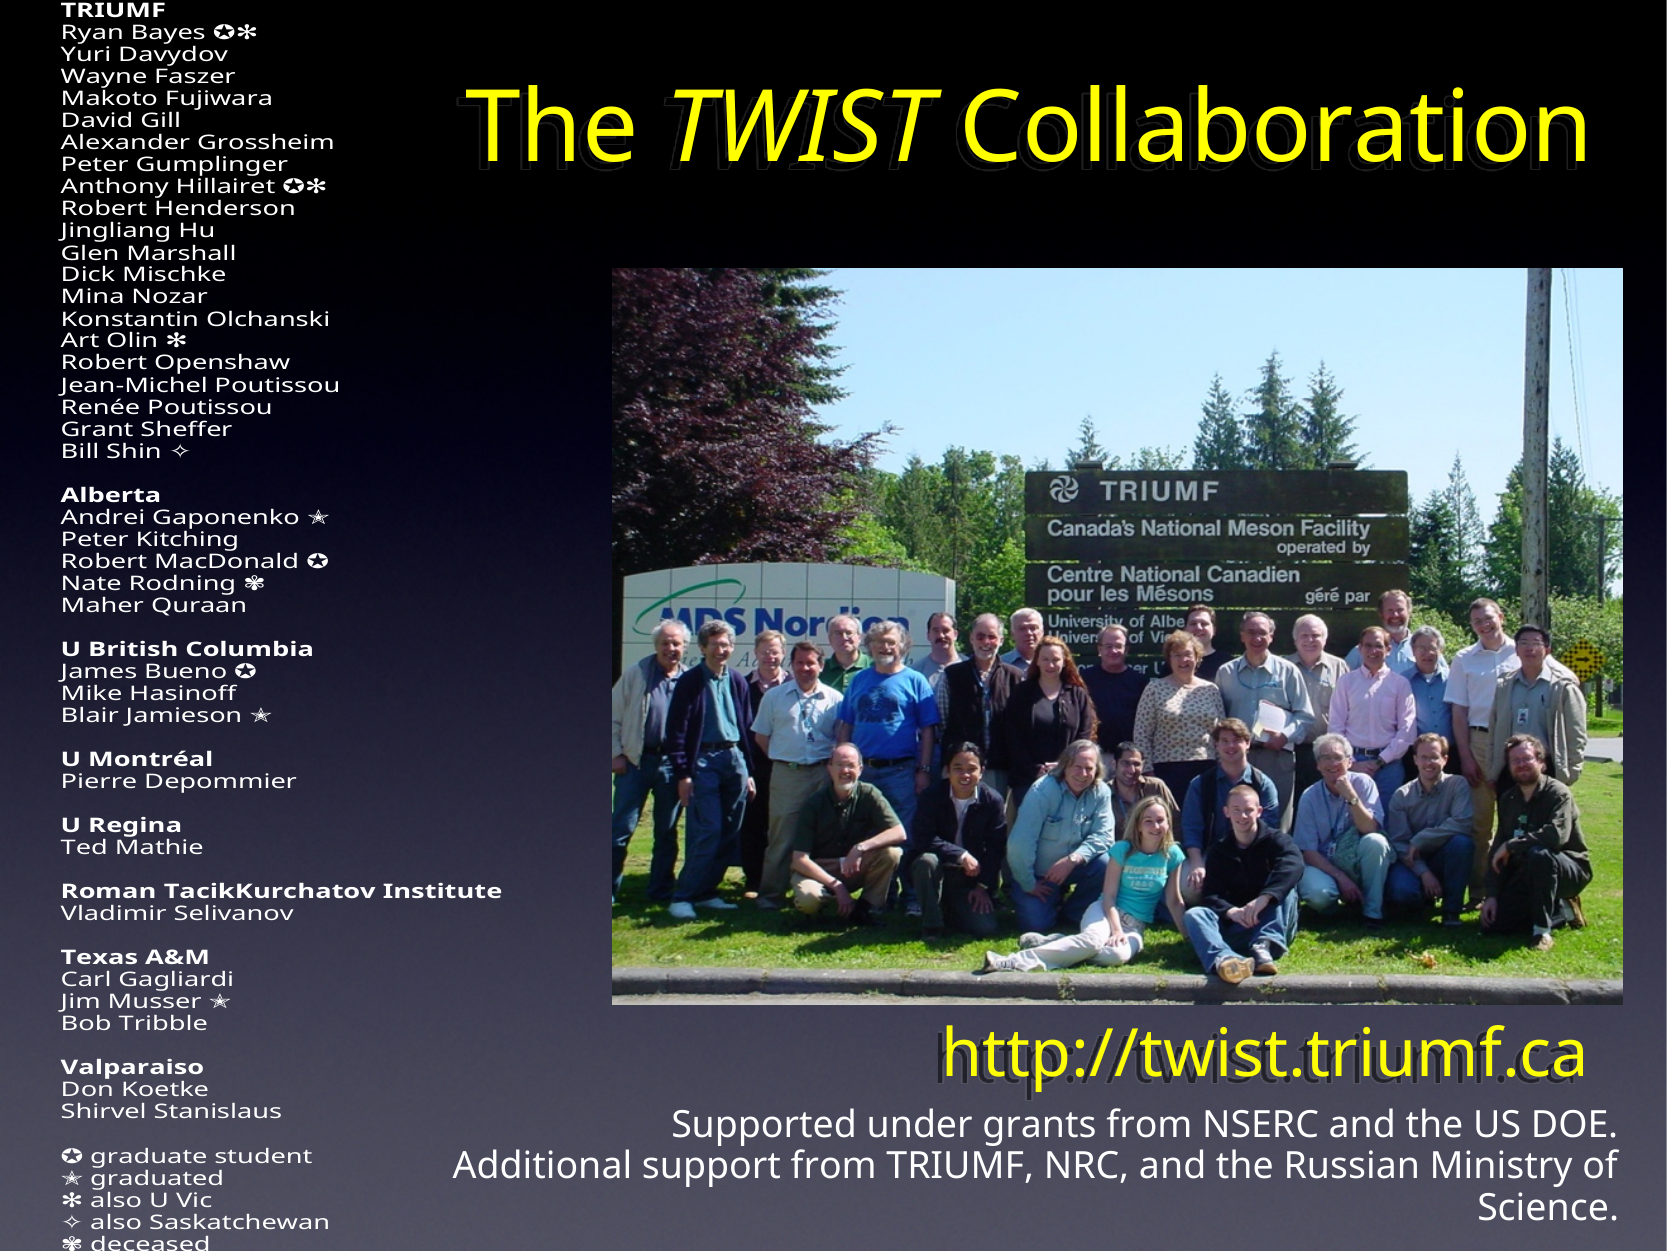

TRIUMF
Ryan Bayes ✪✻
Yuri Davydov
Wayne Faszer
Makoto Fujiwara
David Gill
Alexander Grossheim
Peter Gumplinger
Anthony Hillairet ✪✻
Robert Henderson
Jingliang Hu
Glen Marshall
Dick Mischke
Mina Nozar
Konstantin Olchanski
Art Olin ✻
Robert Openshaw
Jean-Michel Poutissou
Renée Poutissou
Grant Sheffer
Bill Shin ✧
Alberta
Andrei Gaponenko ✭
Peter Kitching
Robert MacDonald ✪
Nate Rodning ✾
Maher Quraan
U British Columbia
James Bueno ✪
Mike Hasinoff
Blair Jamieson ✭
U Montréal
Pierre Depommier
U Regina
Ted Mathie
Roman TacikKurchatov Institute
Vladimir Selivanov
Texas A&M
Carl Gagliardi
Jim Musser ✭
Bob Tribble
Valparaiso
Don Koetke
Shirvel Stanislaus
✪ graduate student
✭ graduated
✻ also U Vic
✧ also Saskatchewan
✾ deceased
# The TWIST Collaboration
http://twist.triumf.ca
Supported under grants from NSERC and the US DOE.
Additional support from TRIUMF, NRC, and the Russian Ministry of Science.